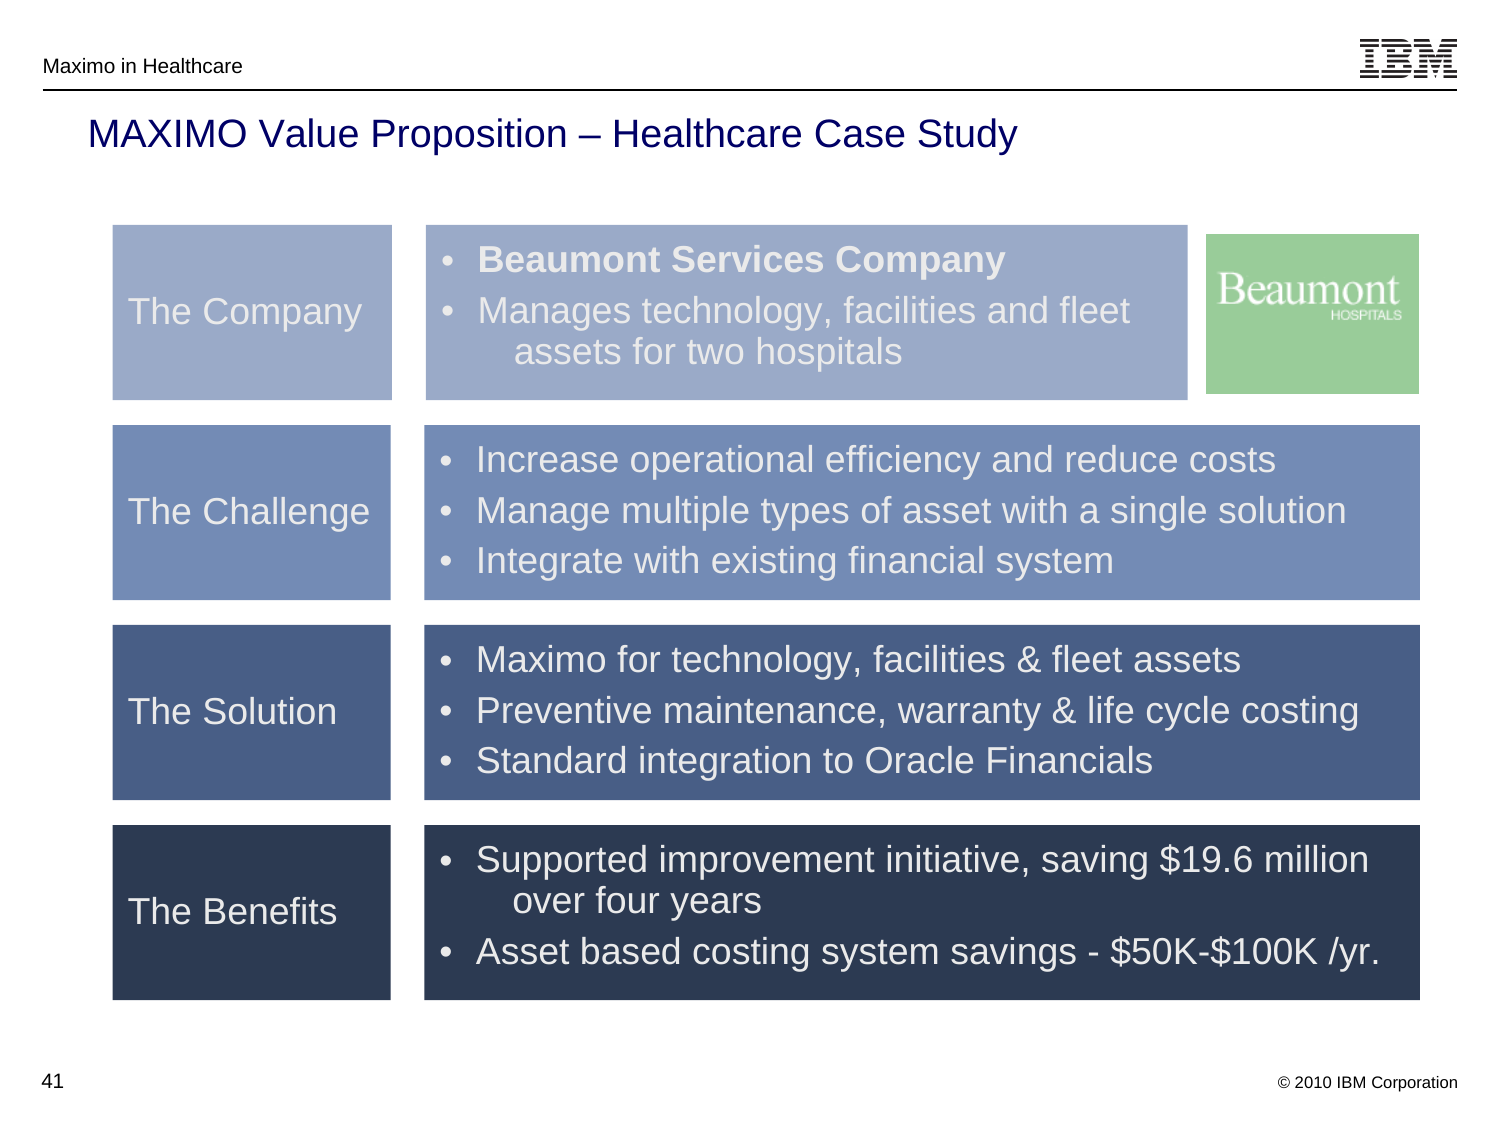

# MAXIMO Value Proposition – Healthcare Case Study
The Company
Beaumont Services Company
Manages technology, facilities and fleet assets for two hospitals
The Challenge
Increase operational efficiency and reduce costs
Manage multiple types of asset with a single solution
Integrate with existing financial system
The Solution
Maximo for technology, facilities & fleet assets
Preventive maintenance, warranty & life cycle costing
Standard integration to Oracle Financials
The Benefits
Supported improvement initiative, saving $19.6 million over four years
Asset based costing system savings - $50K-$100K /yr.